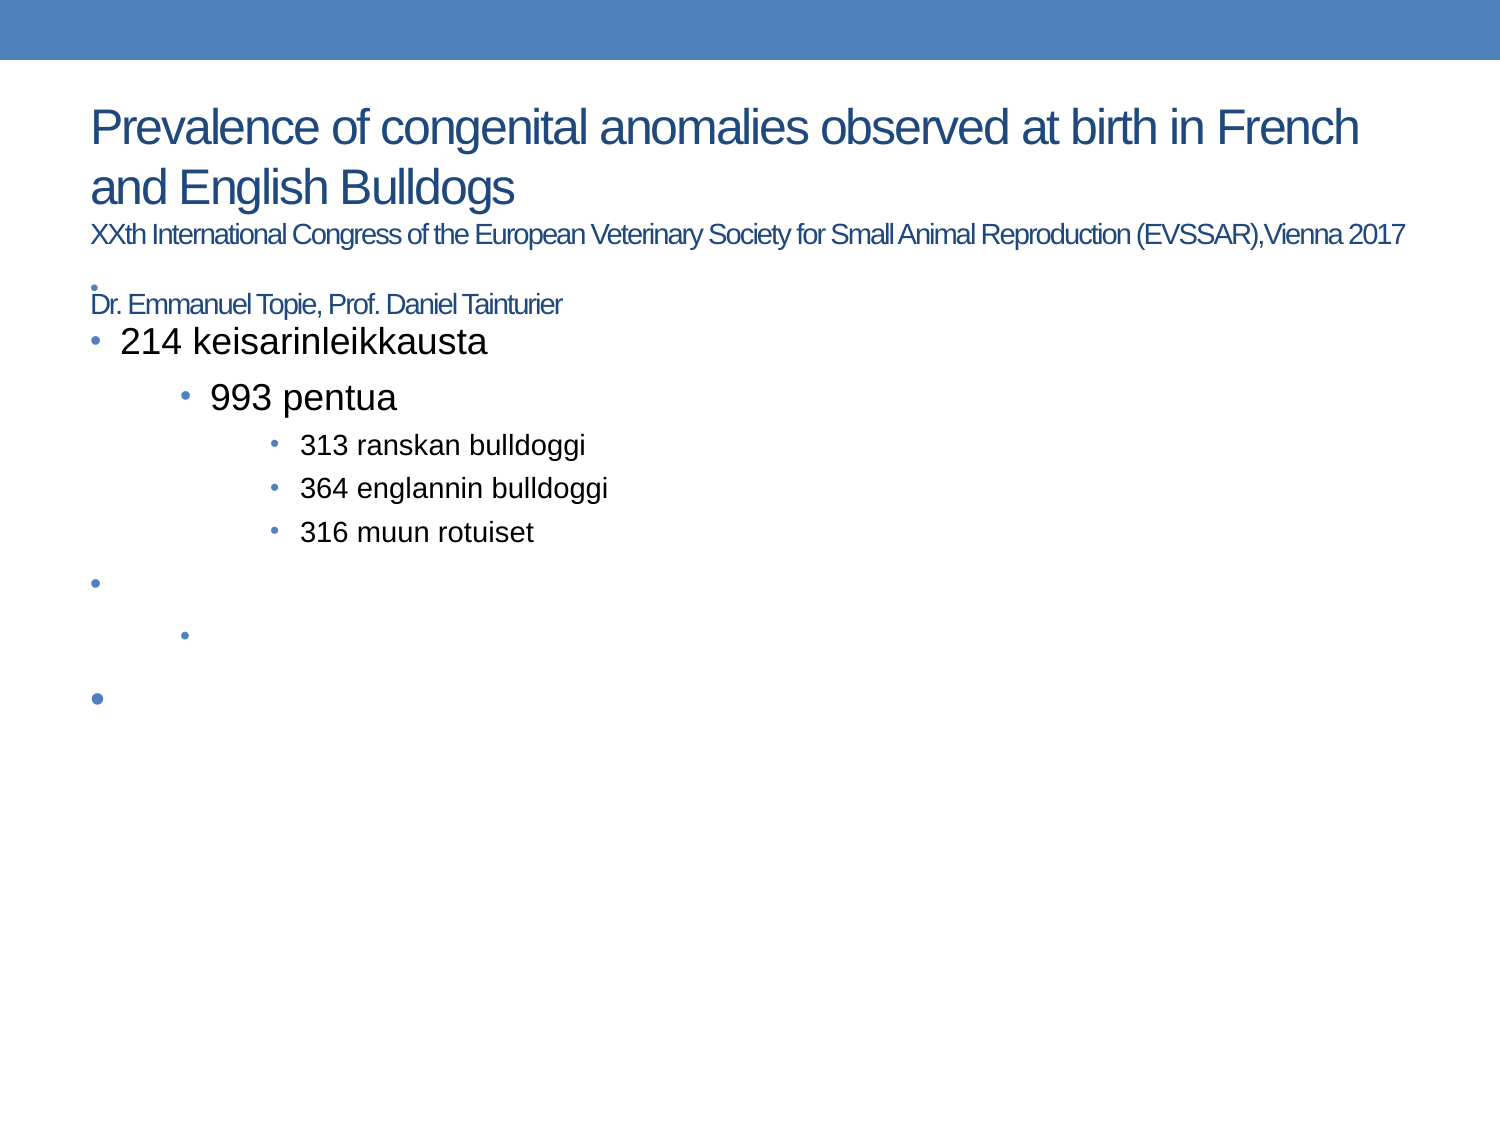

# Prevalence of congenital anomalies observed at birth in French and English Bulldogs XXth International Congress of the European Veterinary Society for Small Animal Reproduction (EVSSAR),Vienna 2017 Dr. Emmanuel Topie, Prof. Daniel Tainturier
214 keisarinleikkausta
993 pentua
313 ranskan bulldoggi
364 englannin bulldoggi
316 muun rotuiset